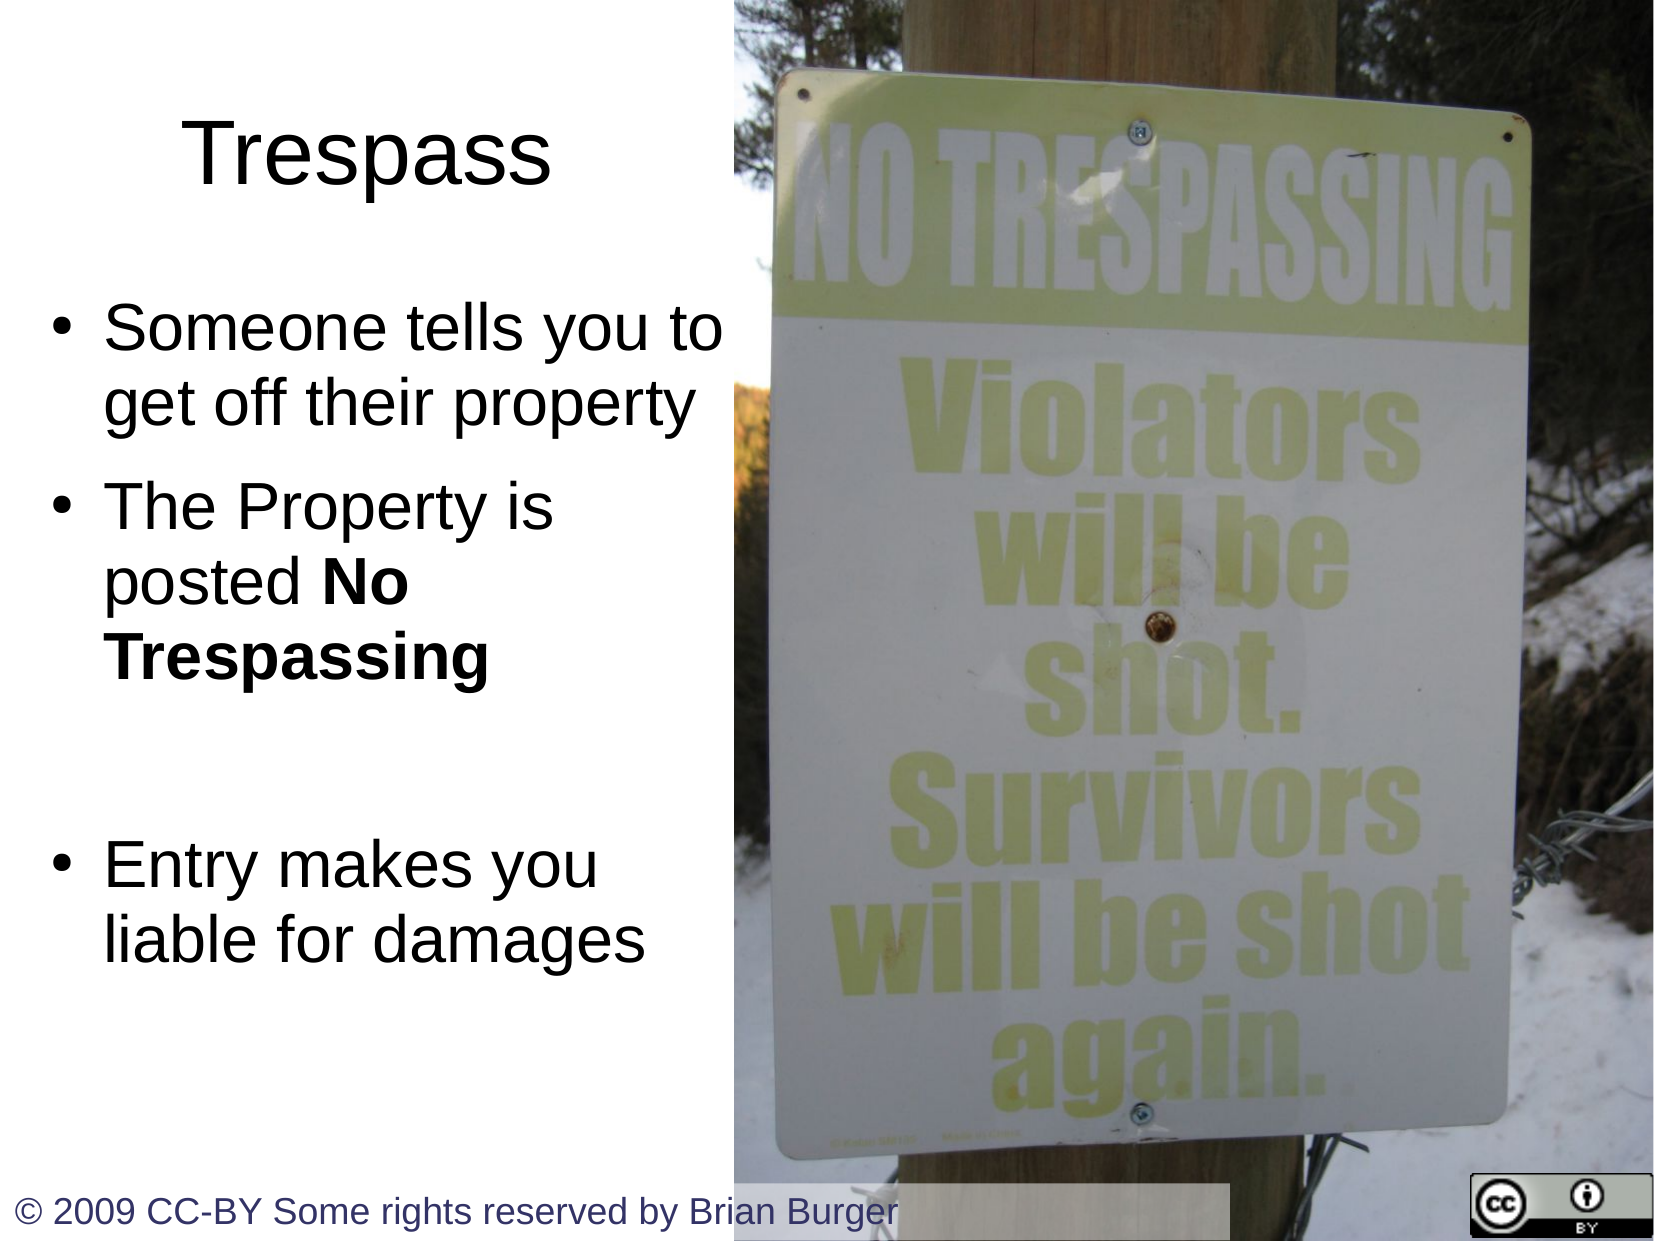

# Trespass
Someone tells you to get off their property
The Property is posted No Trespassing
Entry makes you liable for damages
© 2009 CC-BY Some rights reserved by Brian Burger